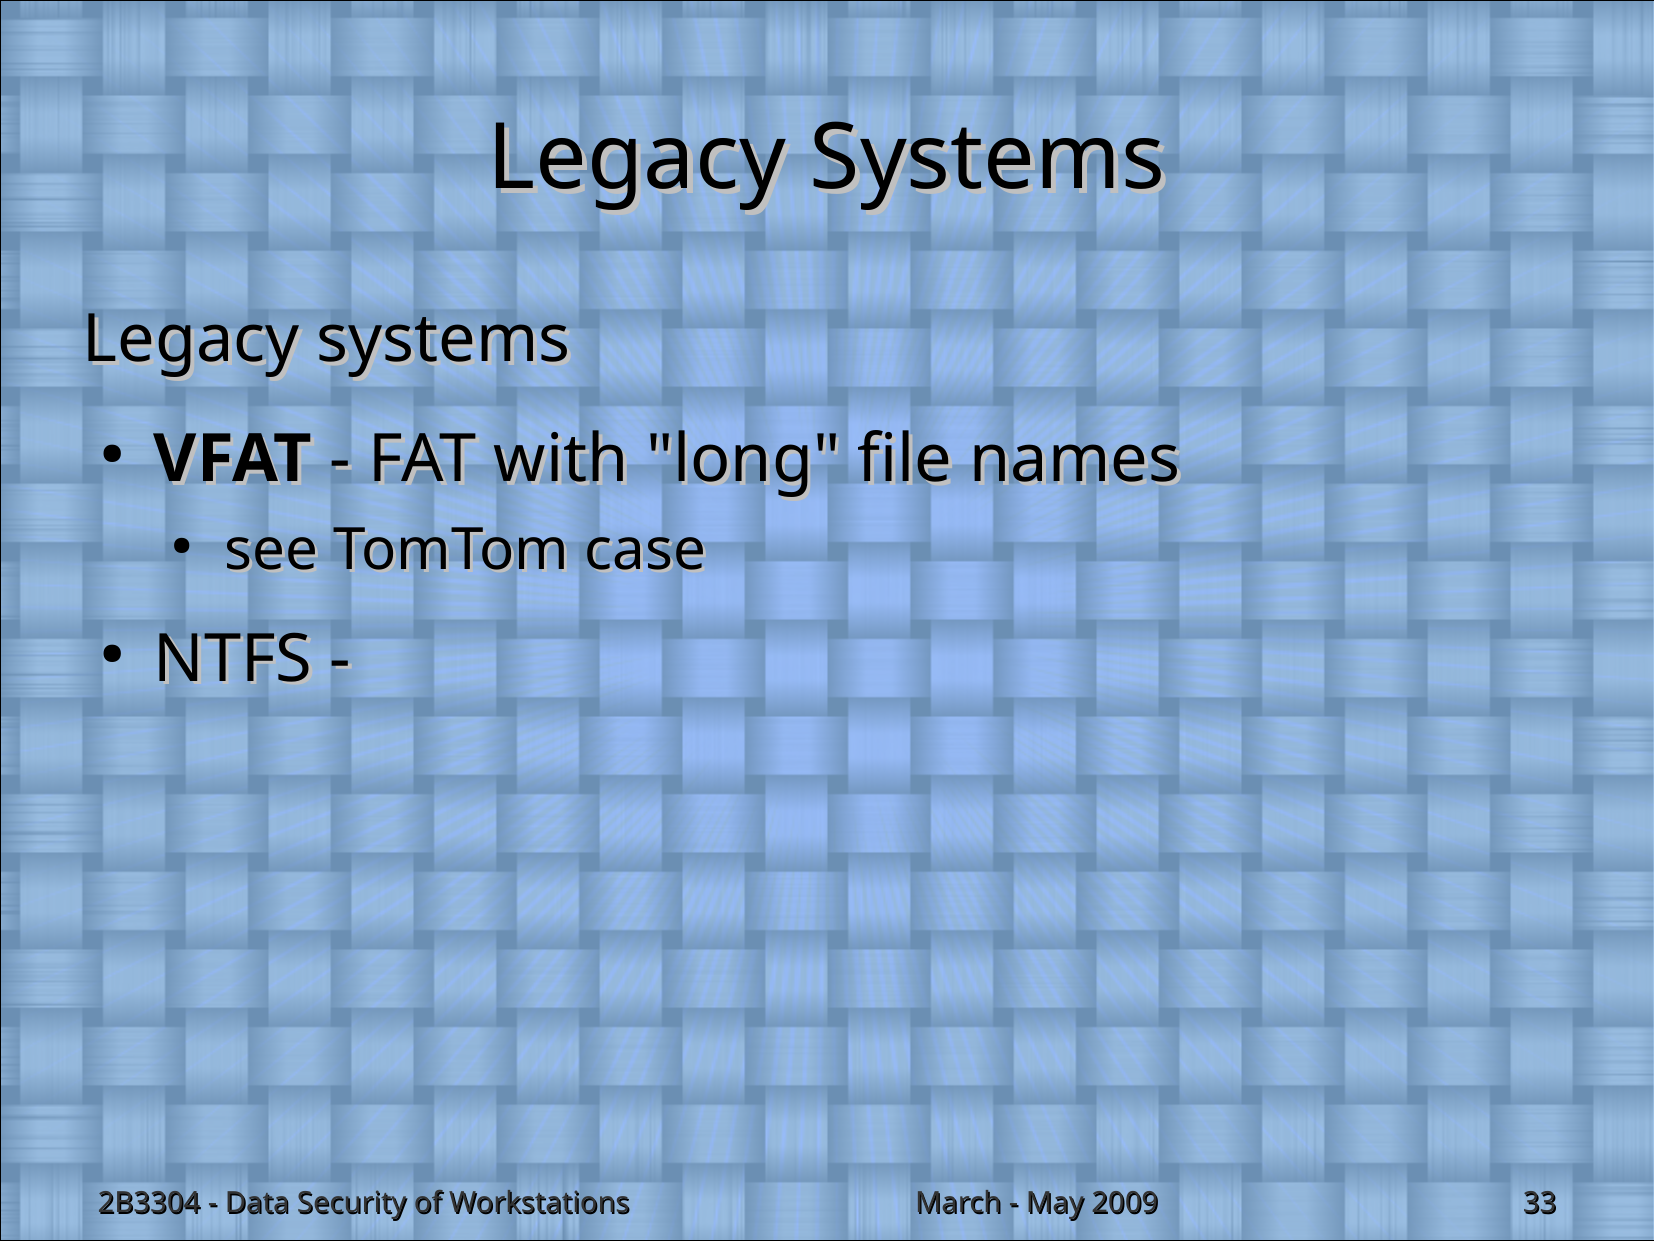

# Legacy Systems
Legacy systems
VFAT - FAT with "long" file names
see TomTom case
NTFS -